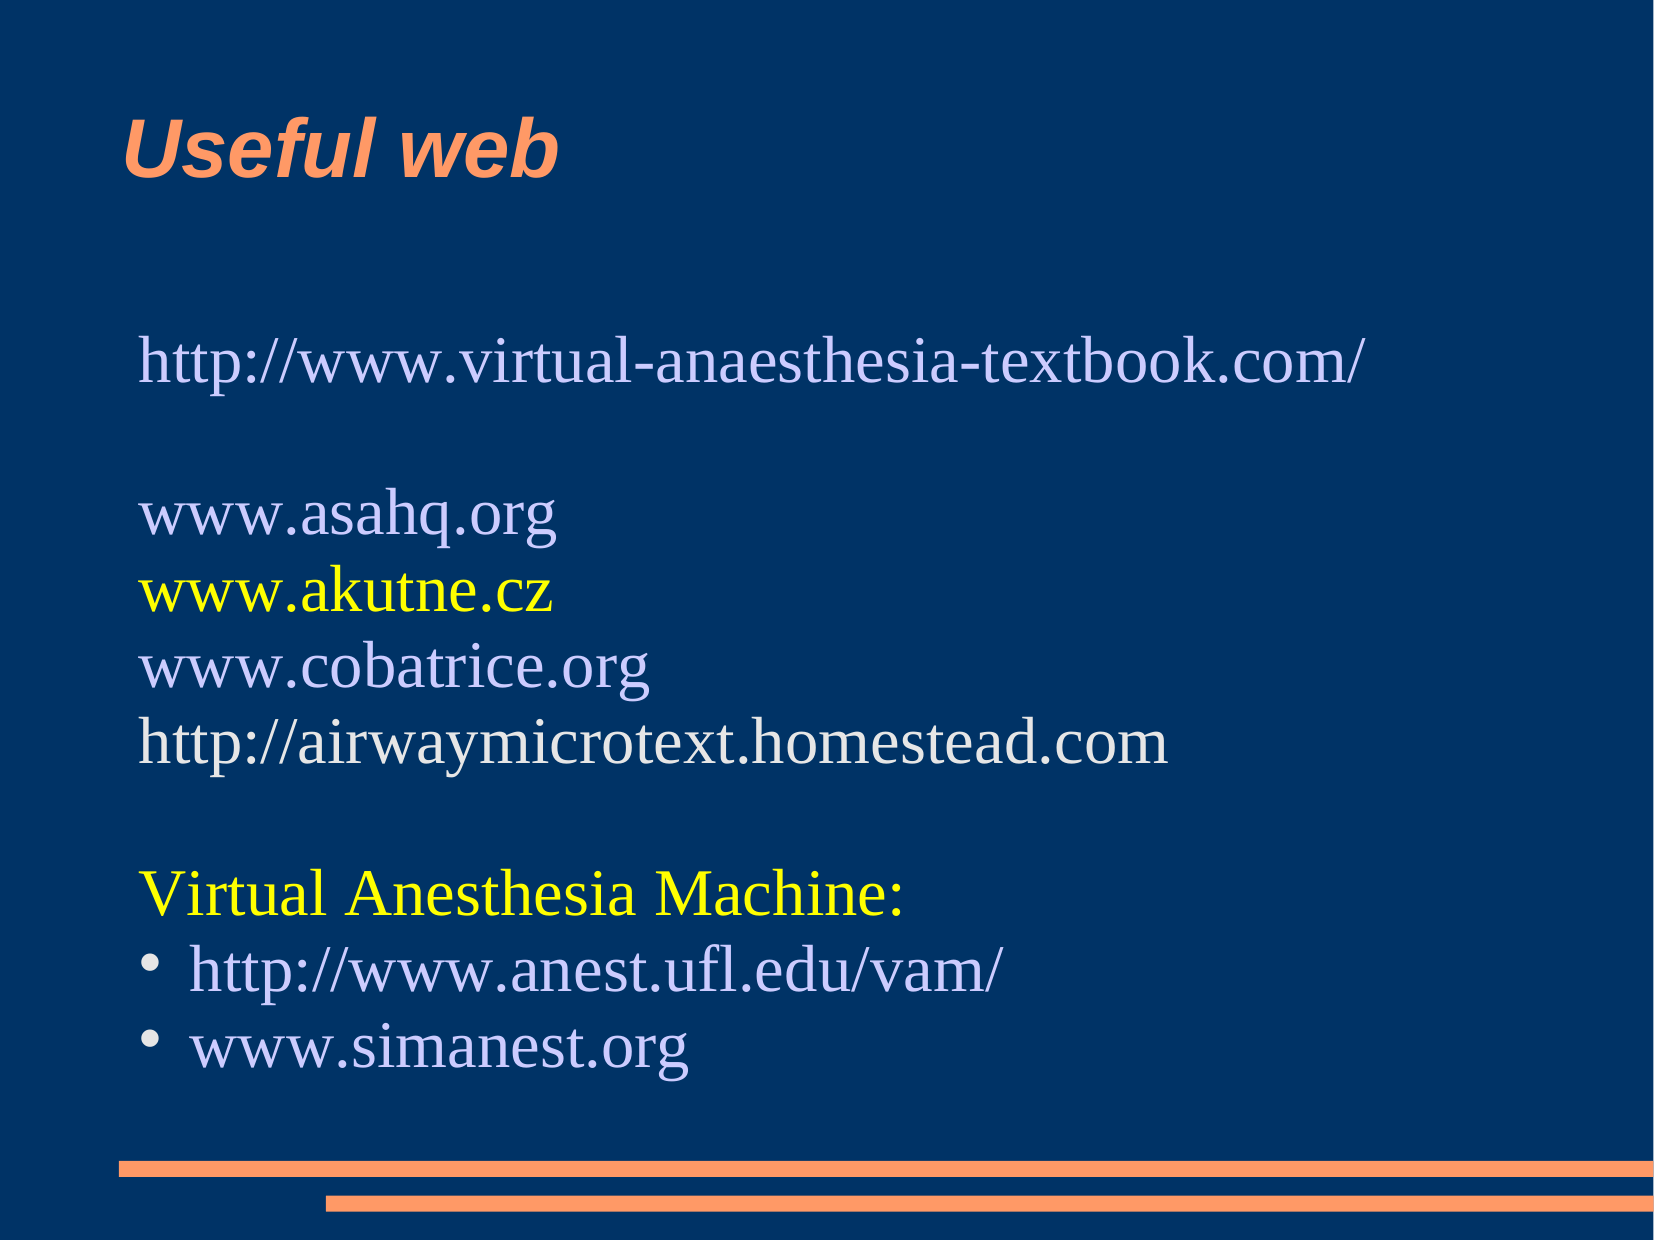

# Useful web
http://www.virtual-anaesthesia-textbook.com/
www.asahq.org
www.akutne.cz
www.cobatrice.org
http://airwaymicrotext.homestead.com
Virtual Anesthesia Machine:
http://www.anest.ufl.edu/vam/
www.simanest.org